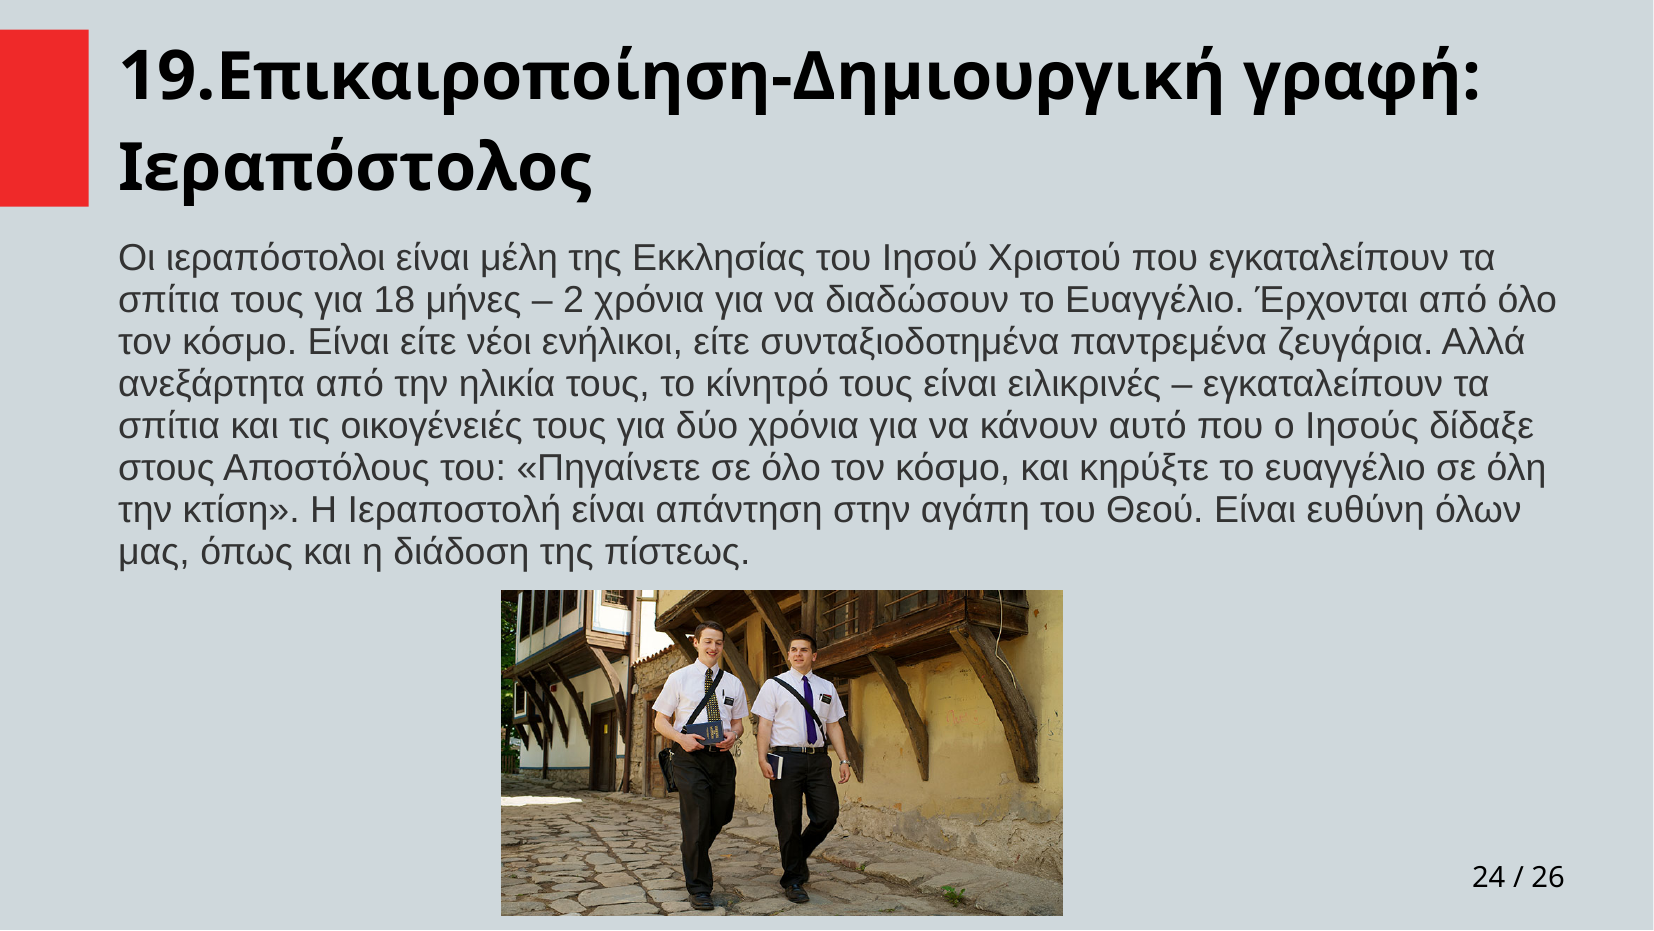

# 19.Επικαιροποίηση-Δημιουργική γραφή: Ιεραπόστολος
Οι ιεραπόστολοι είναι μέλη της Εκκλησίας του Ιησού Χριστού που εγκαταλείπουν τα σπίτια τους για 18 μήνες – 2 χρόνια για να διαδώσουν το Ευαγγέλιο. Έρχονται από όλο τον κόσμο. Είναι είτε νέοι ενήλικοι, είτε συνταξιοδοτημένα παντρεμένα ζευγάρια. Αλλά ανεξάρτητα από την ηλικία τους, το κίνητρό τους είναι ειλικρινές – εγκαταλείπουν τα σπίτια και τις οικογένειές τους για δύο χρόνια για να κάνουν αυτό που ο Ιησούς δίδαξε στους Αποστόλους του: «Πηγαίνετε σε όλο τον κόσμο, και κηρύξτε το ευαγγέλιο σε όλη την κτίση». Η Ιεραποστολή είναι απάντηση στην αγάπη του Θεού. Είναι ευθύνη όλων μας, όπως και η διάδοση της πίστεως.
24